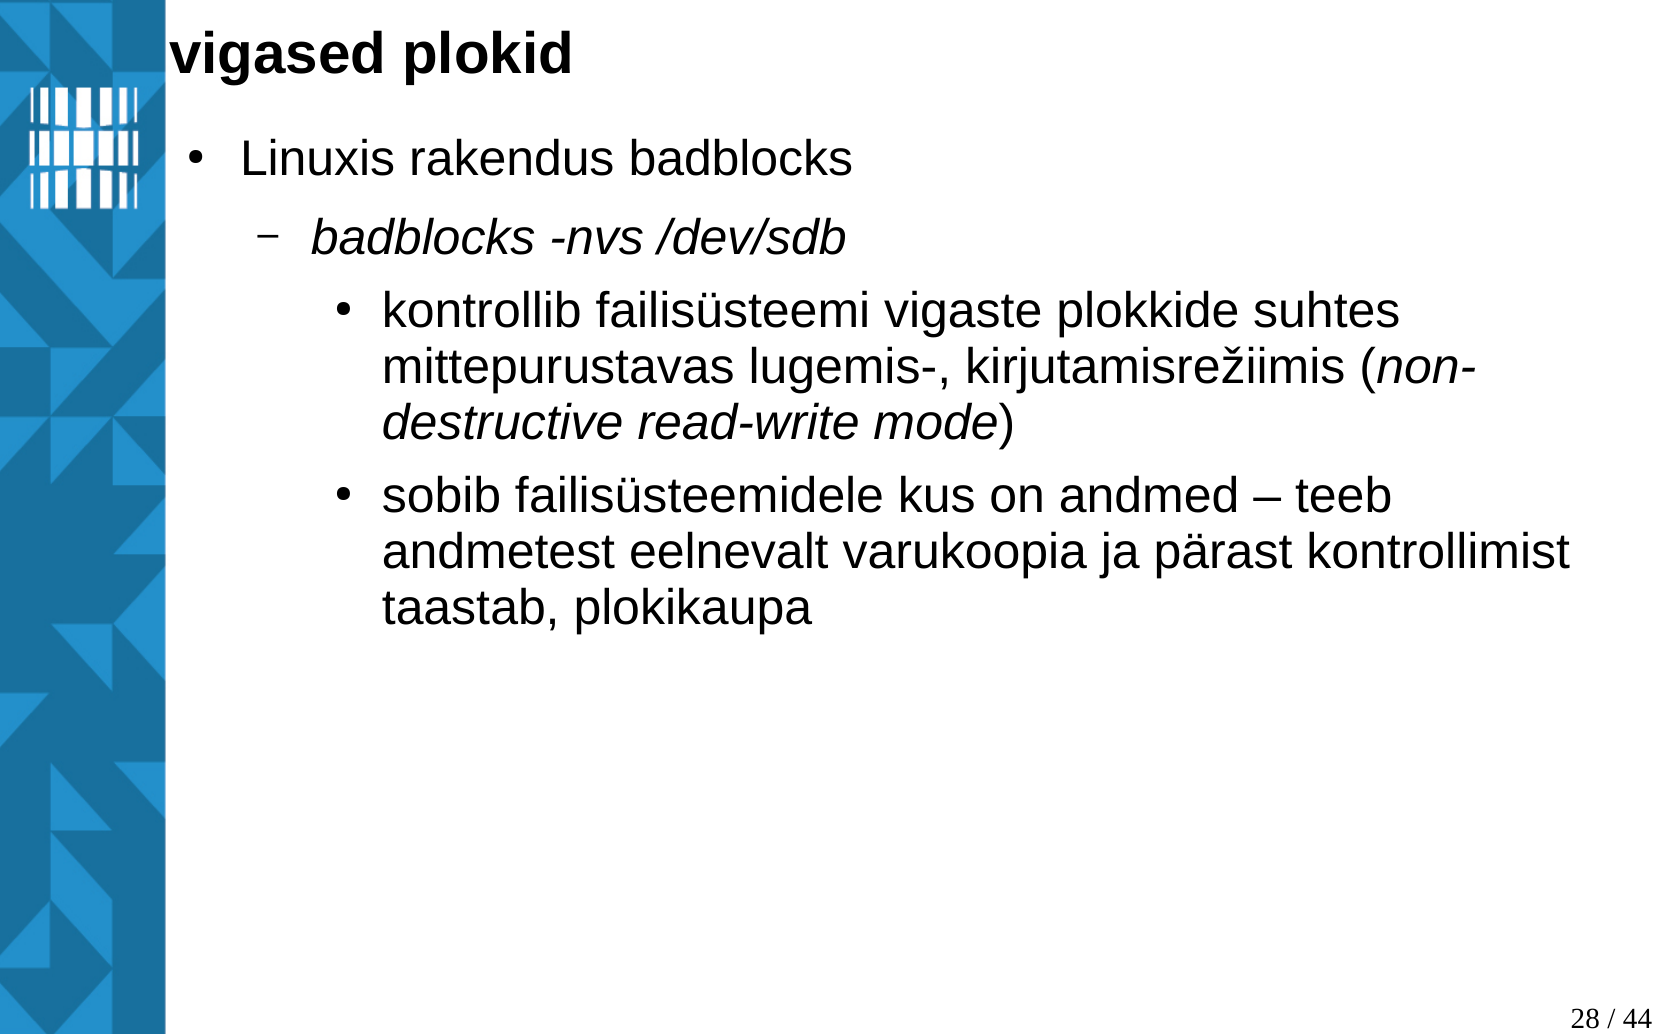

# vigased plokid
Linuxis rakendus badblocks
badblocks -nvs /dev/sdb
kontrollib failisüsteemi vigaste plokkide suhtes mittepurustavas lugemis-, kirjutamisrežiimis (non-destructive read-write mode)
sobib failisüsteemidele kus on andmed – teeb andmetest eelnevalt varukoopia ja pärast kontrollimist taastab, plokikaupa
28